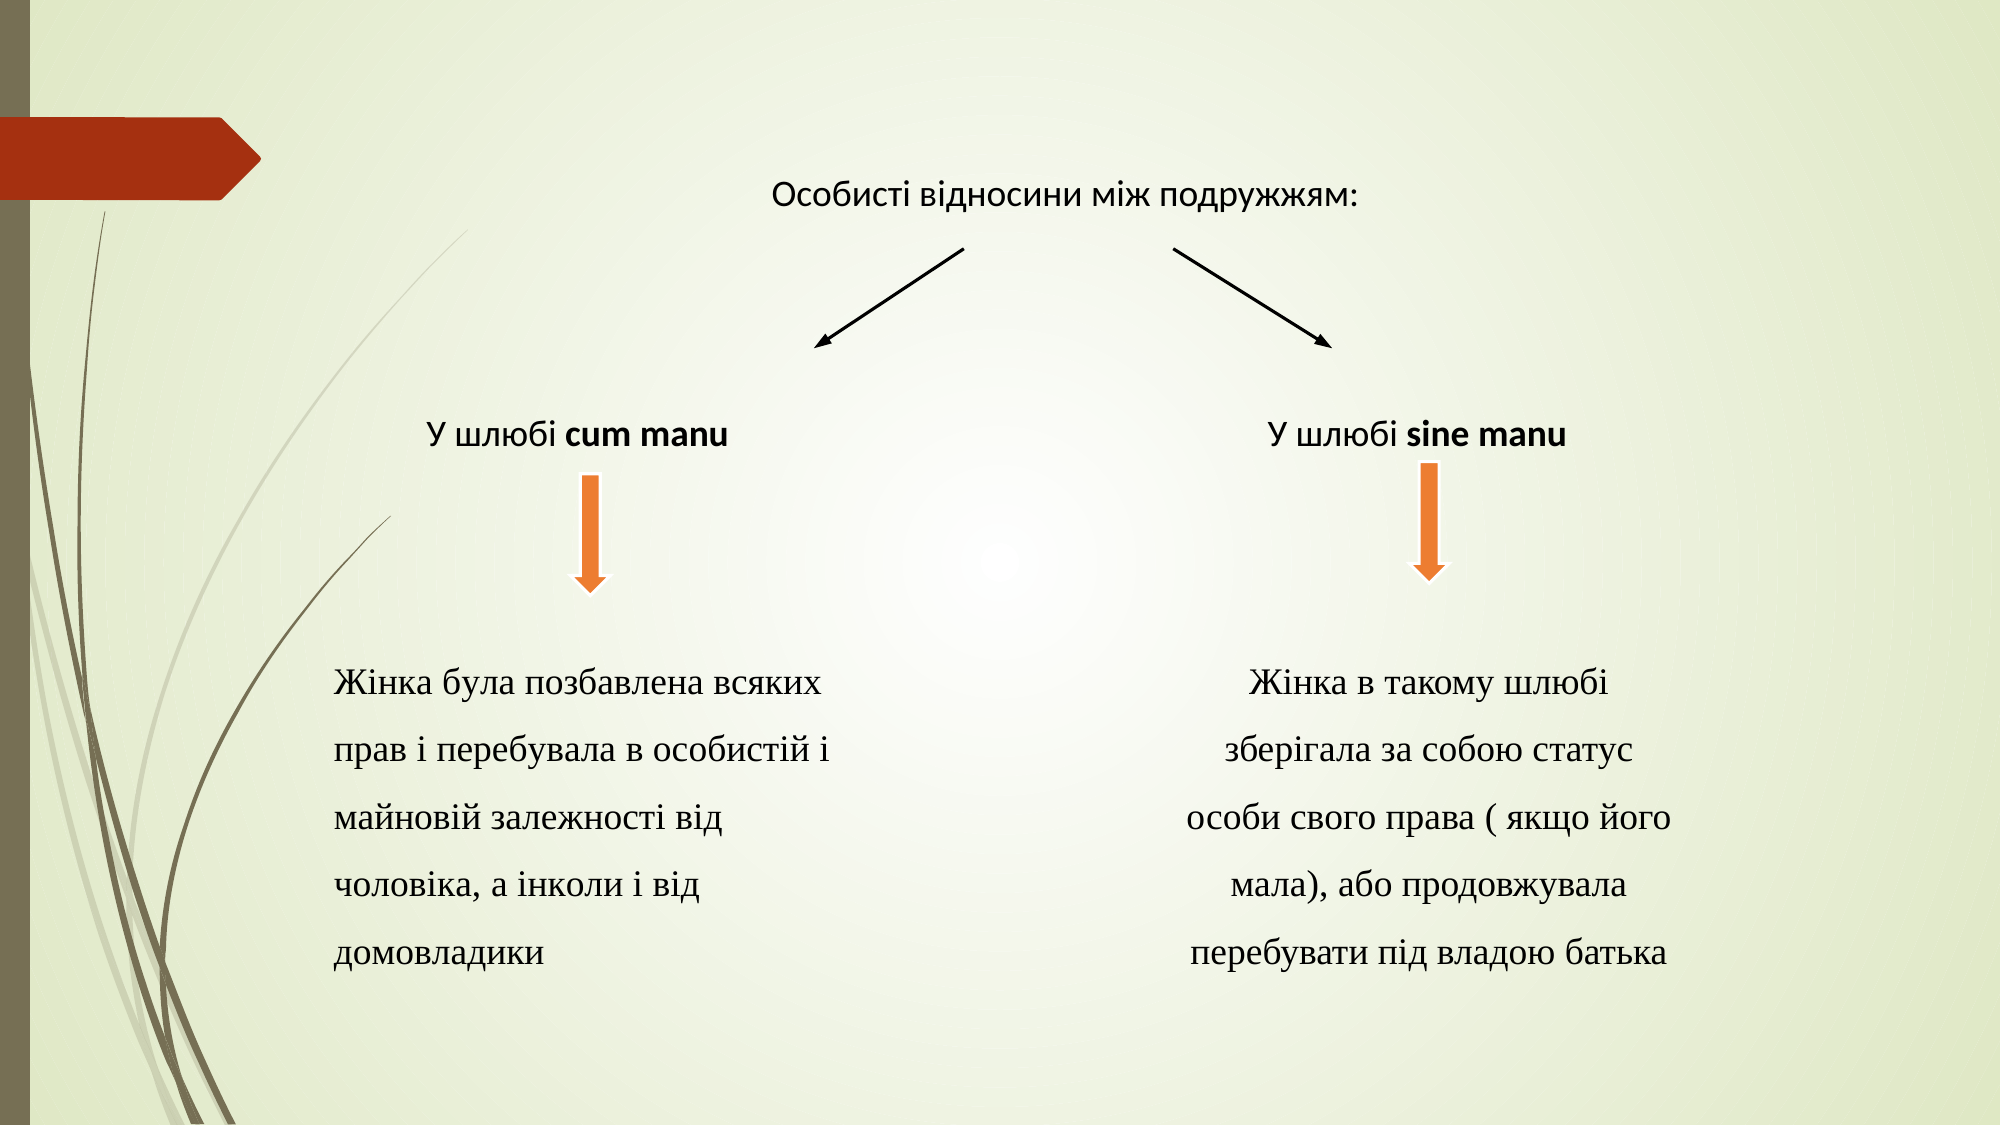

Особисті відносини між подружжям:
У шлюбі cum manu
У шлюбі sine manu
Жінка була позбавлена всяких прав і перебувала в особистій і майновій залежності від чоловіка, а інколи і від домовладики
Жінка в такому шлюбі зберігала за собою статус особи свого права ( якщо його мала), або продовжувала перебувати під владою батька